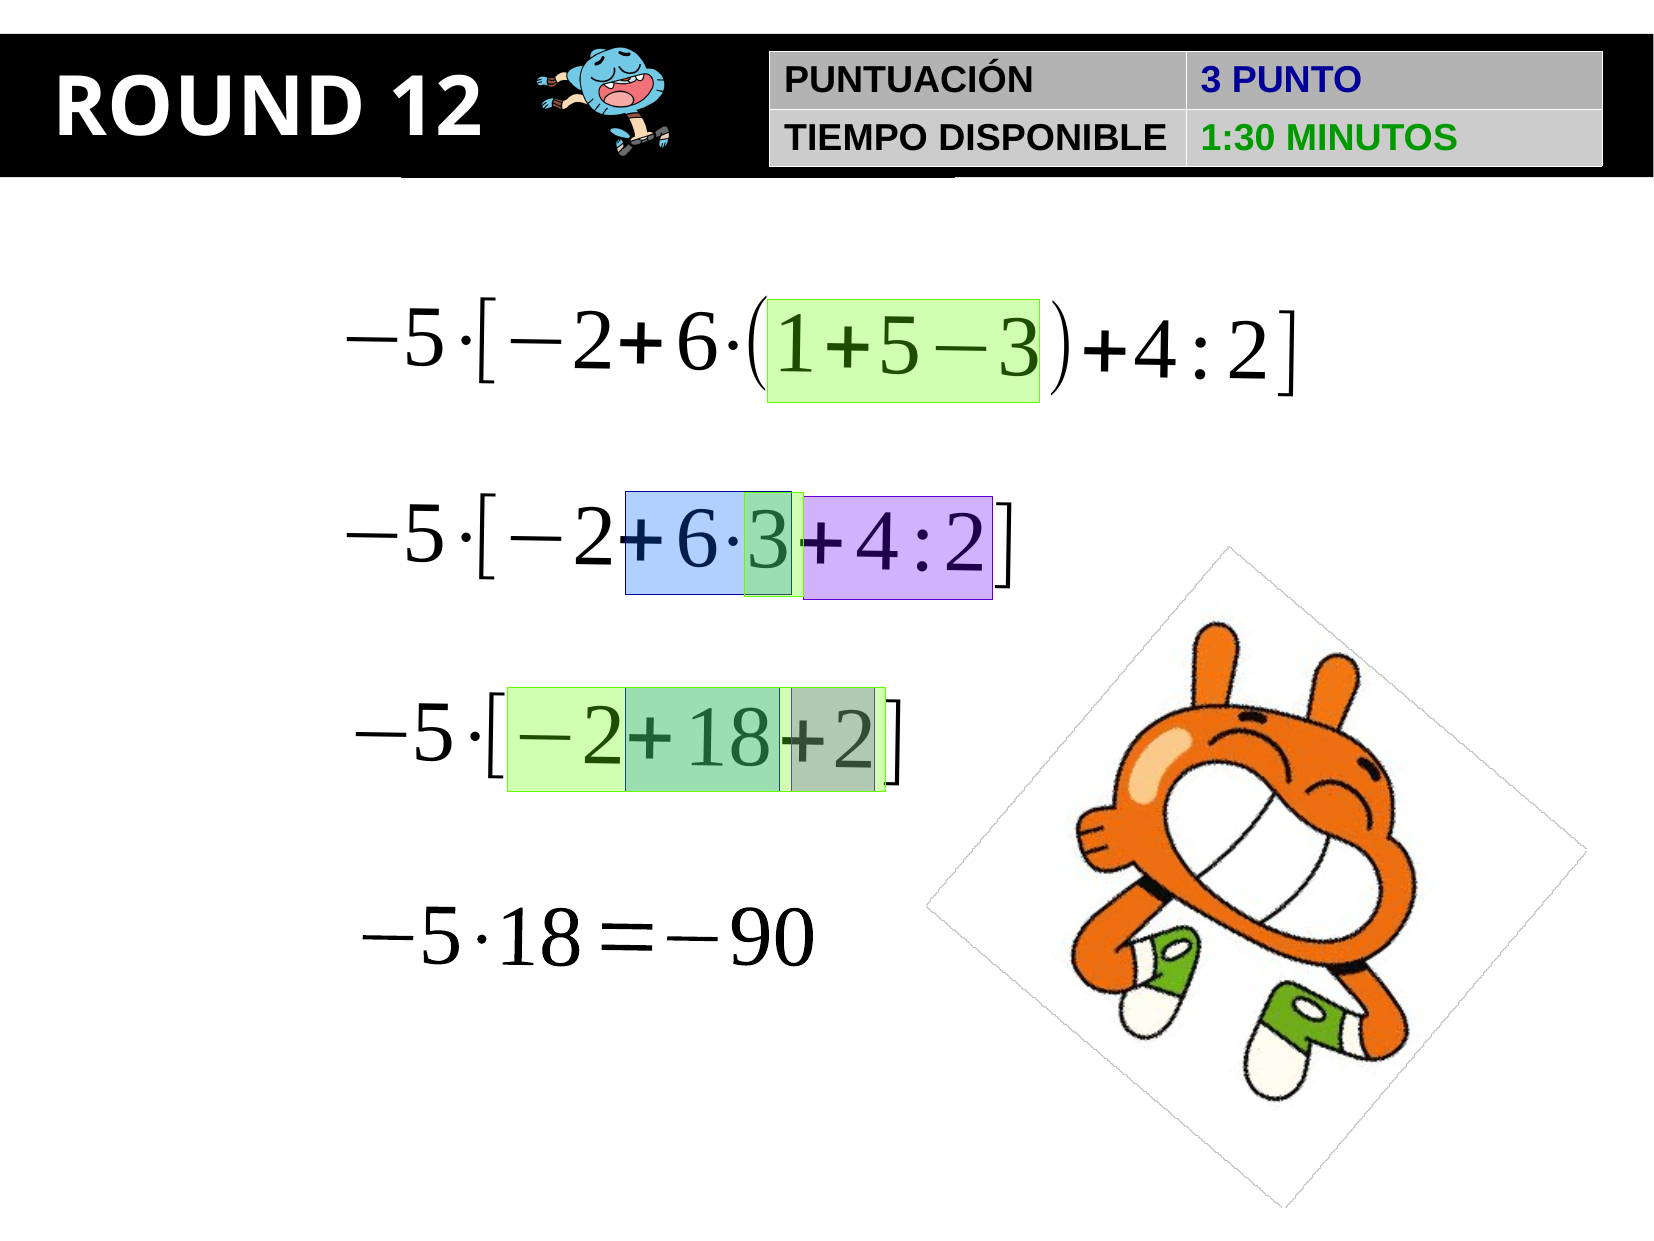

#
ROUND 12
| PUNTUACIÓN | 3 PUNTO |
| --- | --- |
| TIEMPO DISPONIBLE | 1:30 MINUTOS |